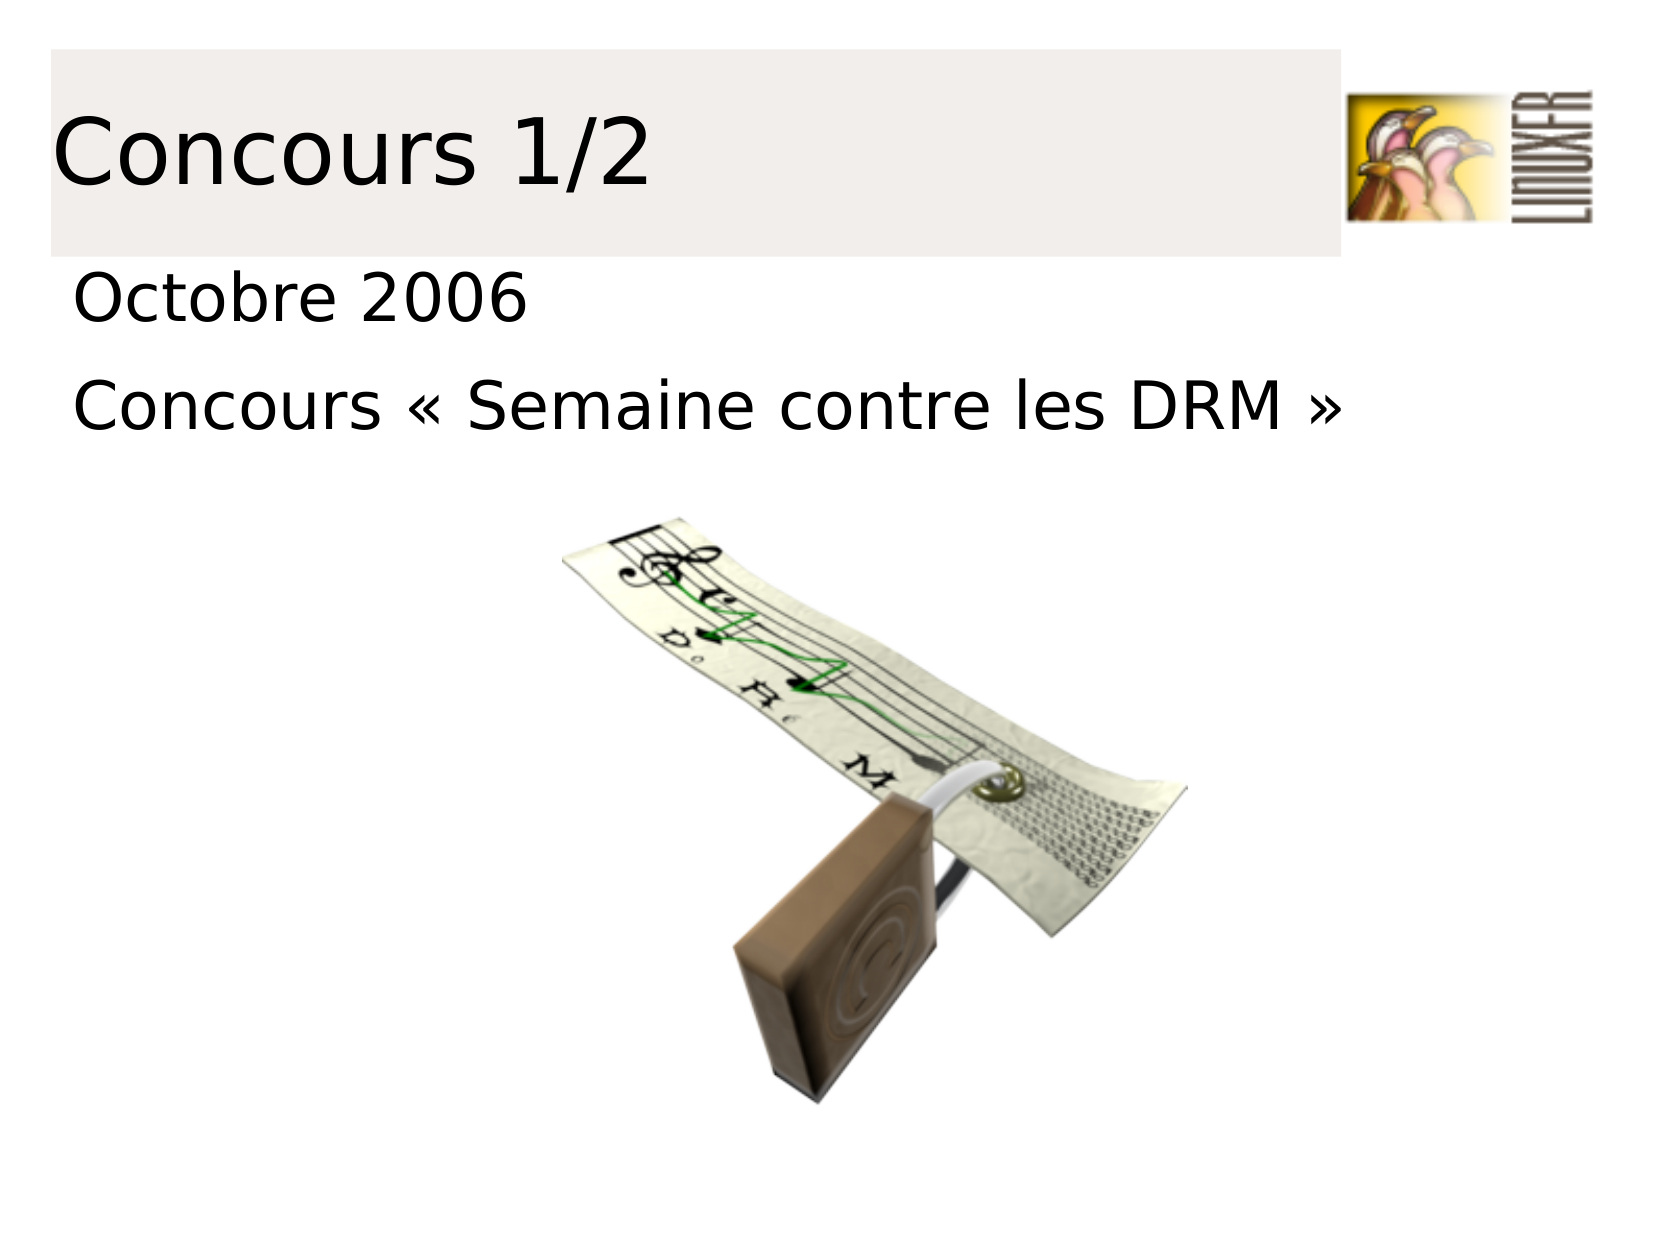

# Concours 1/2
Octobre 2006
Concours « Semaine contre les DRM »